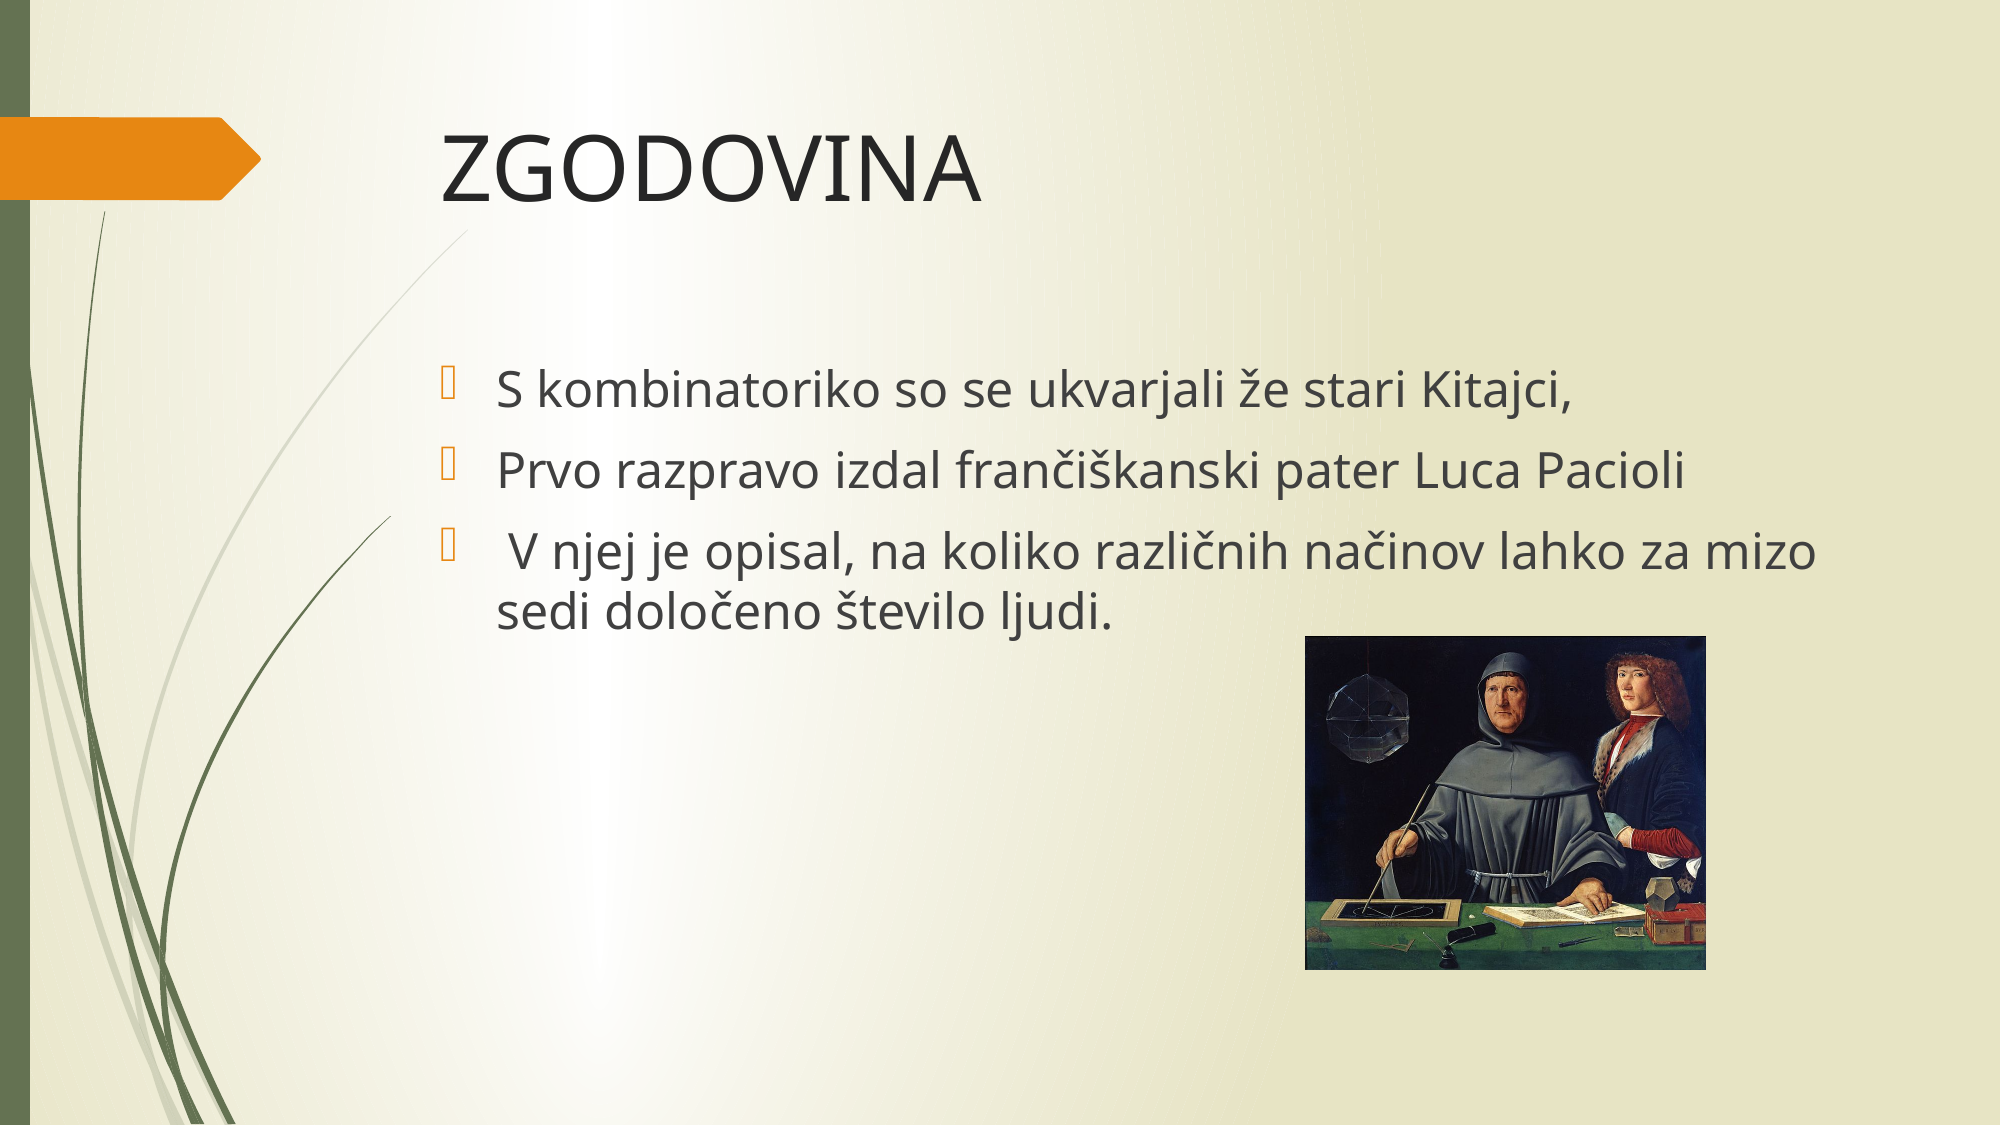

# ZGODOVINA
S kombinatoriko so se ukvarjali že stari Kitajci,
Prvo razpravo izdal frančiškanski pater Luca Pacioli
 V njej je opisal, na koliko različnih načinov lahko za mizo sedi določeno število ljudi.